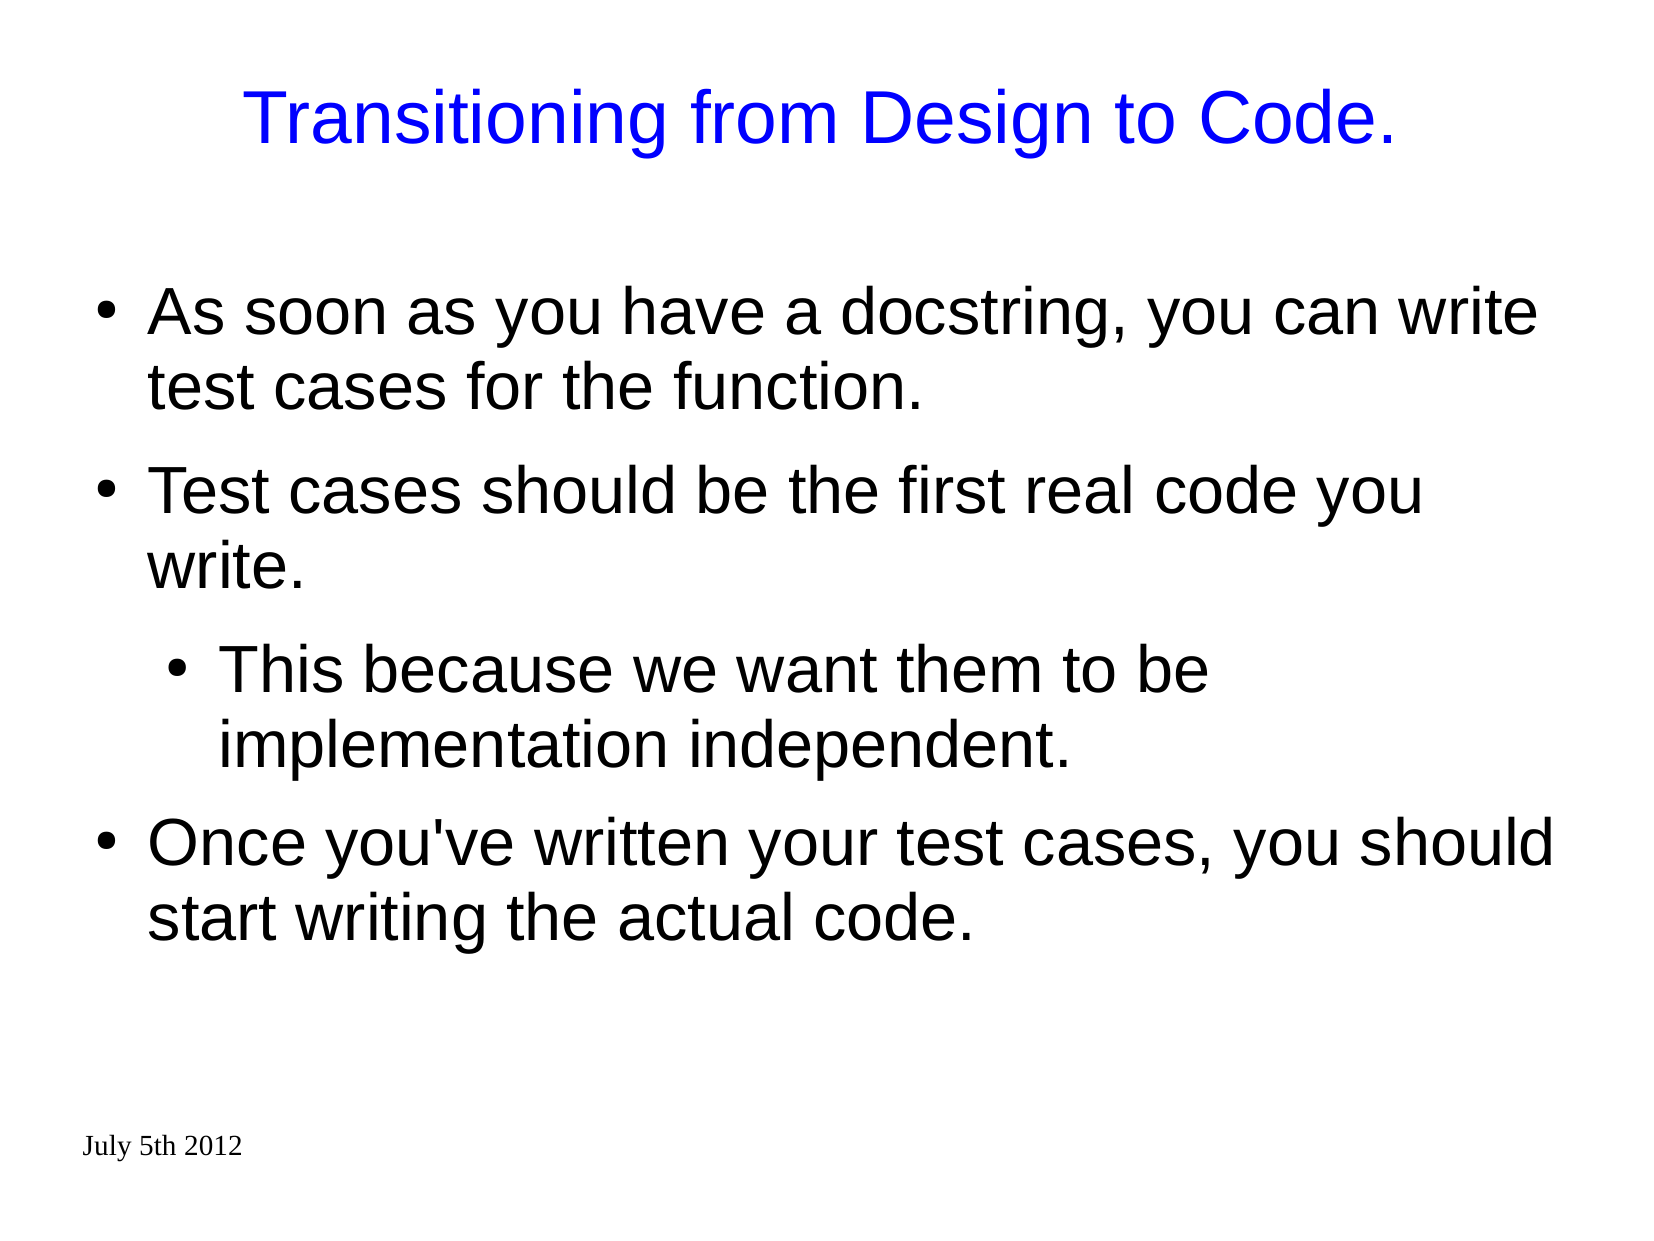

# Transitioning from Design to Code.
As soon as you have a docstring, you can write test cases for the function.
Test cases should be the first real code you write.
This because we want them to be implementation independent.
Once you've written your test cases, you should start writing the actual code.
July 5th 2012